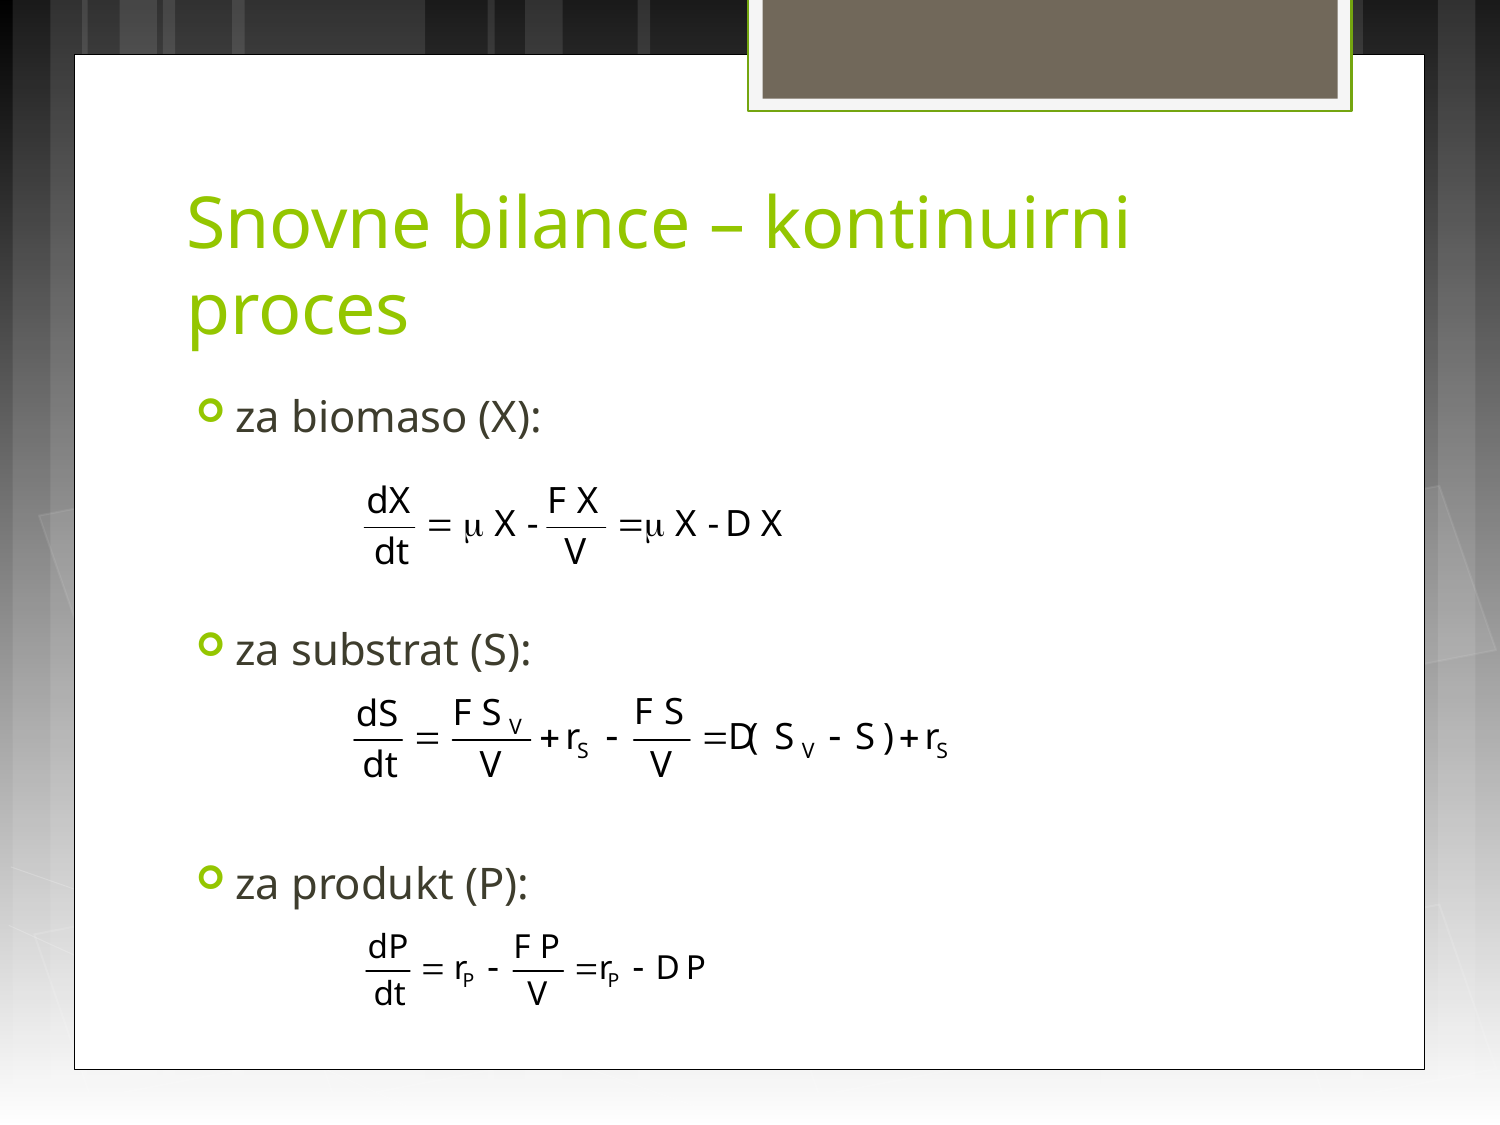

# Snovne bilance – kontinuirni proces
za biomaso (X):
za substrat (S):
za produkt (P):